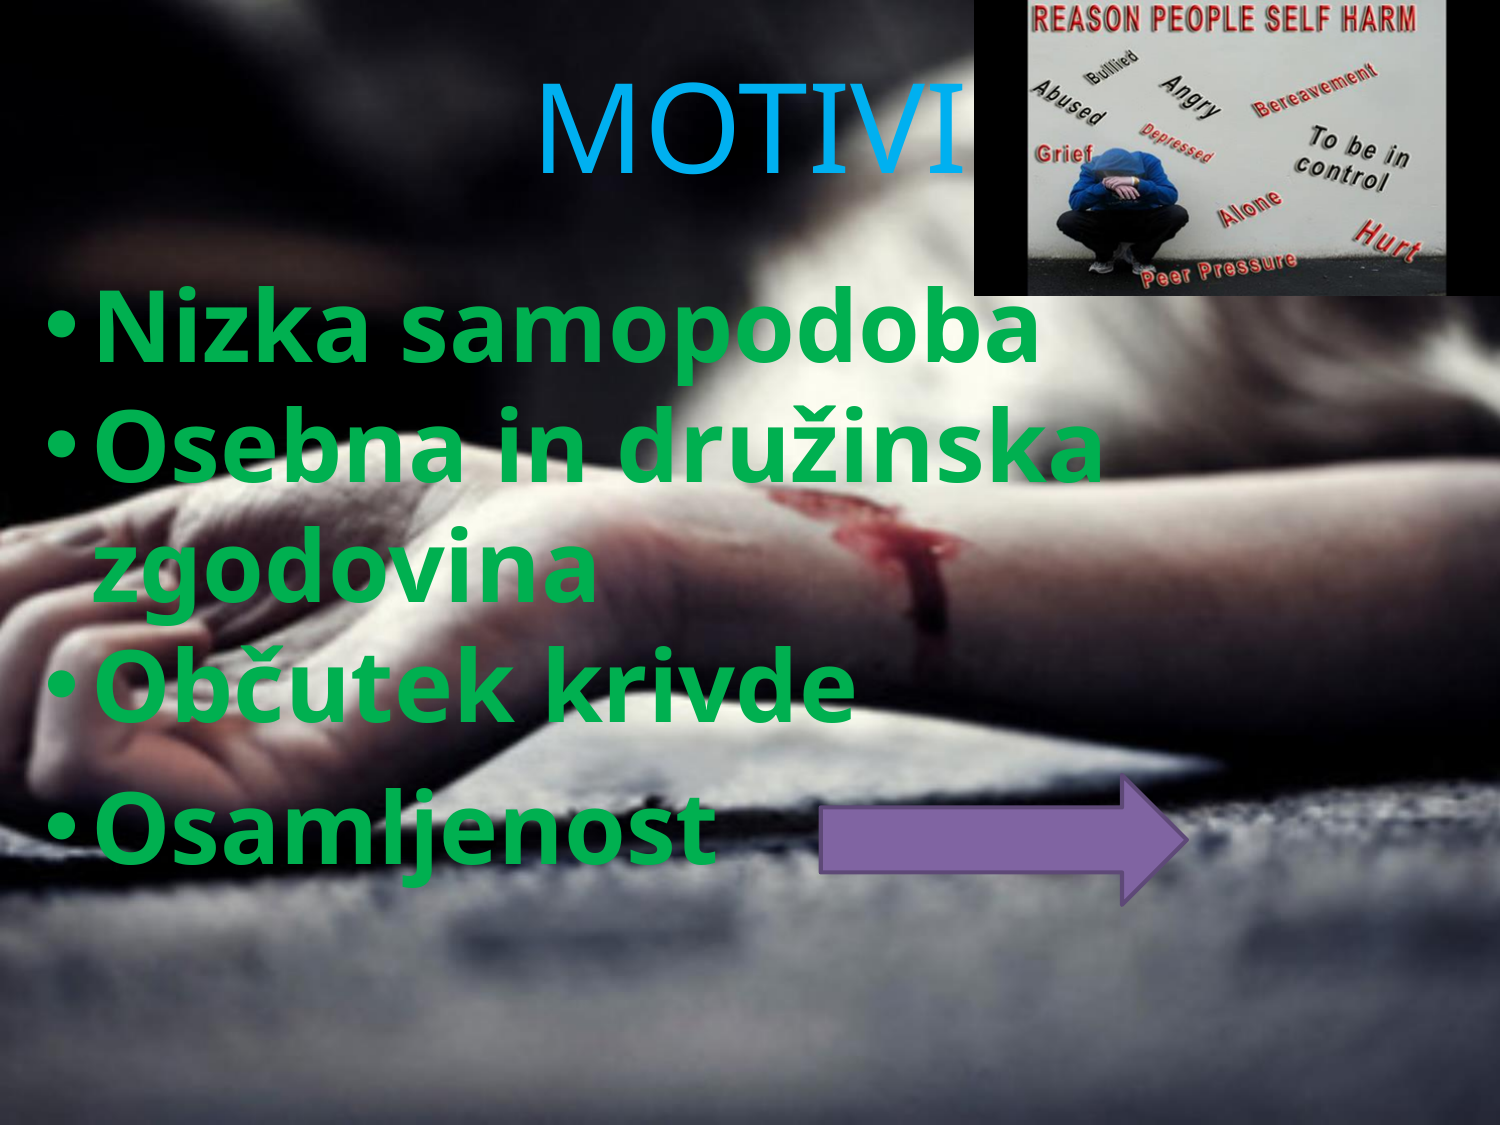

MOTIVI
Nizka samopodoba
Osebna in družinska zgodovina
Občutek krivde
Osamljenost